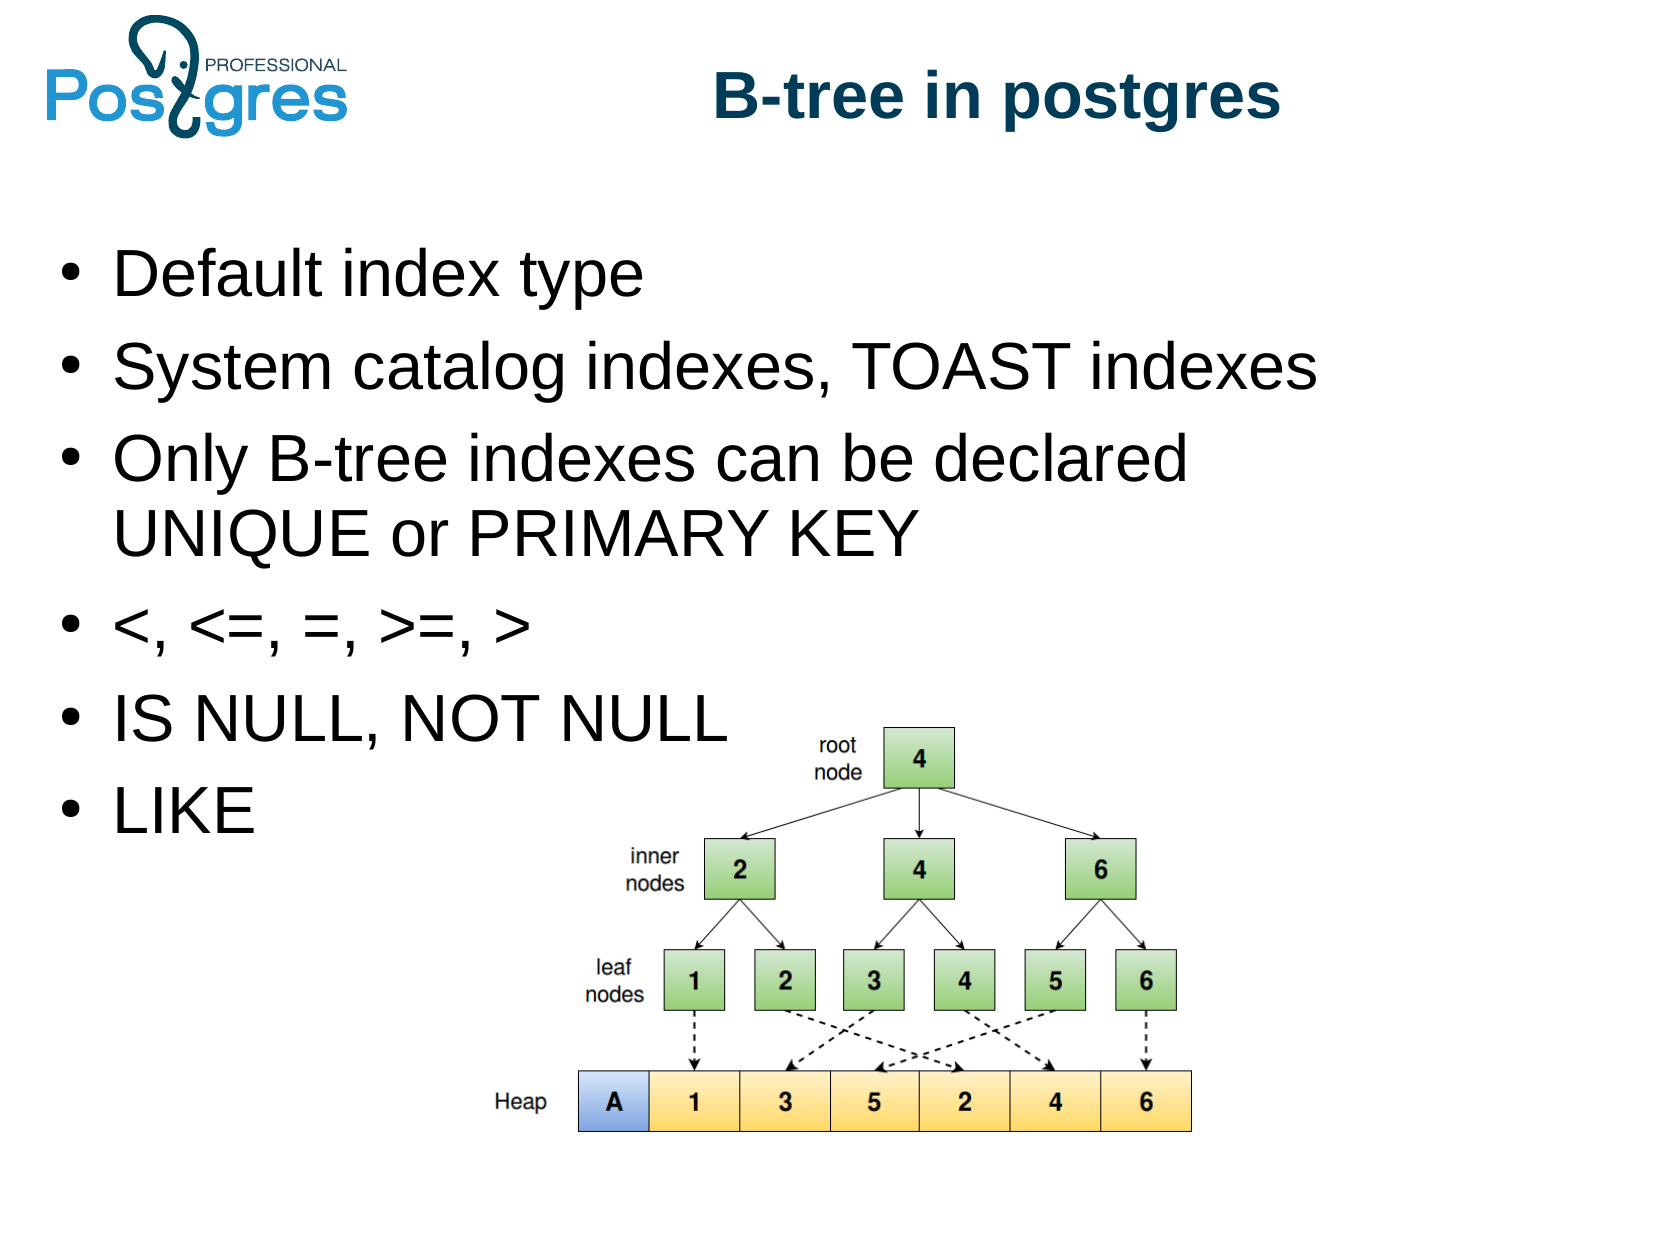

# B-tree in postgres
Default index type
System catalog indexes, TOAST indexes
Only B-tree indexes can be declared
UNIQUE or PRIMARY KEY
<, <=, =, >=, >
IS NULL, NOT NULL
LIKE